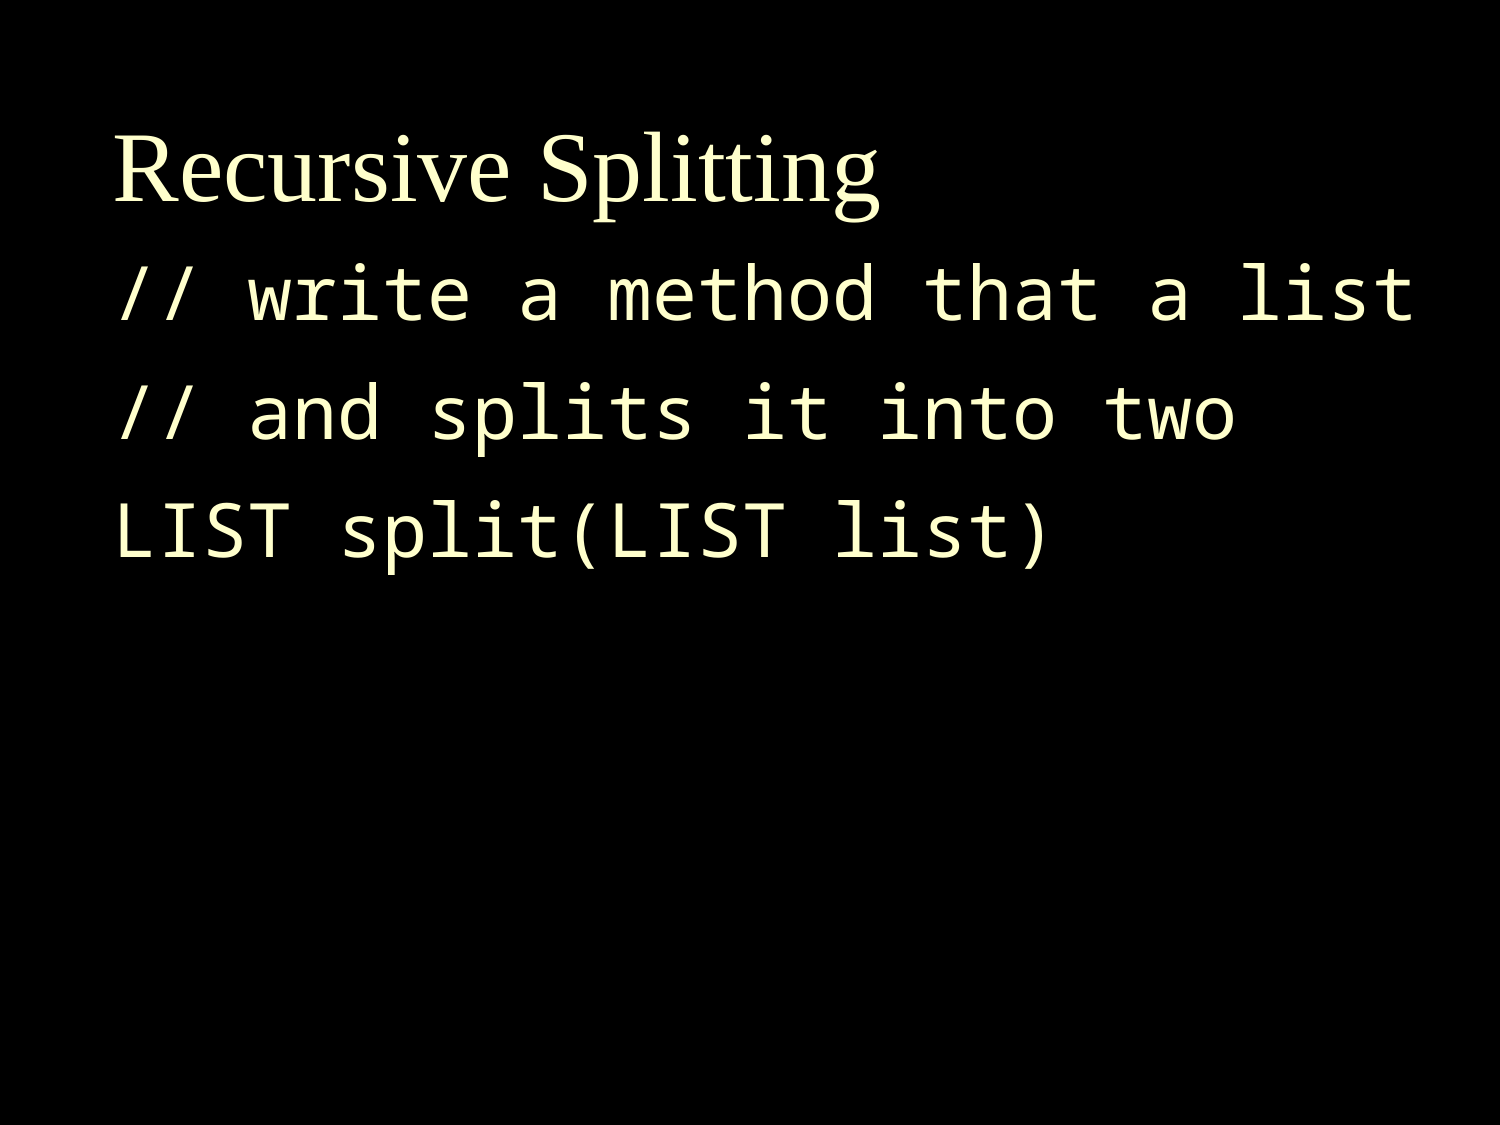

# Recursive Splitting
// write a method that a list
// and splits it into two
LIST split(LIST list)